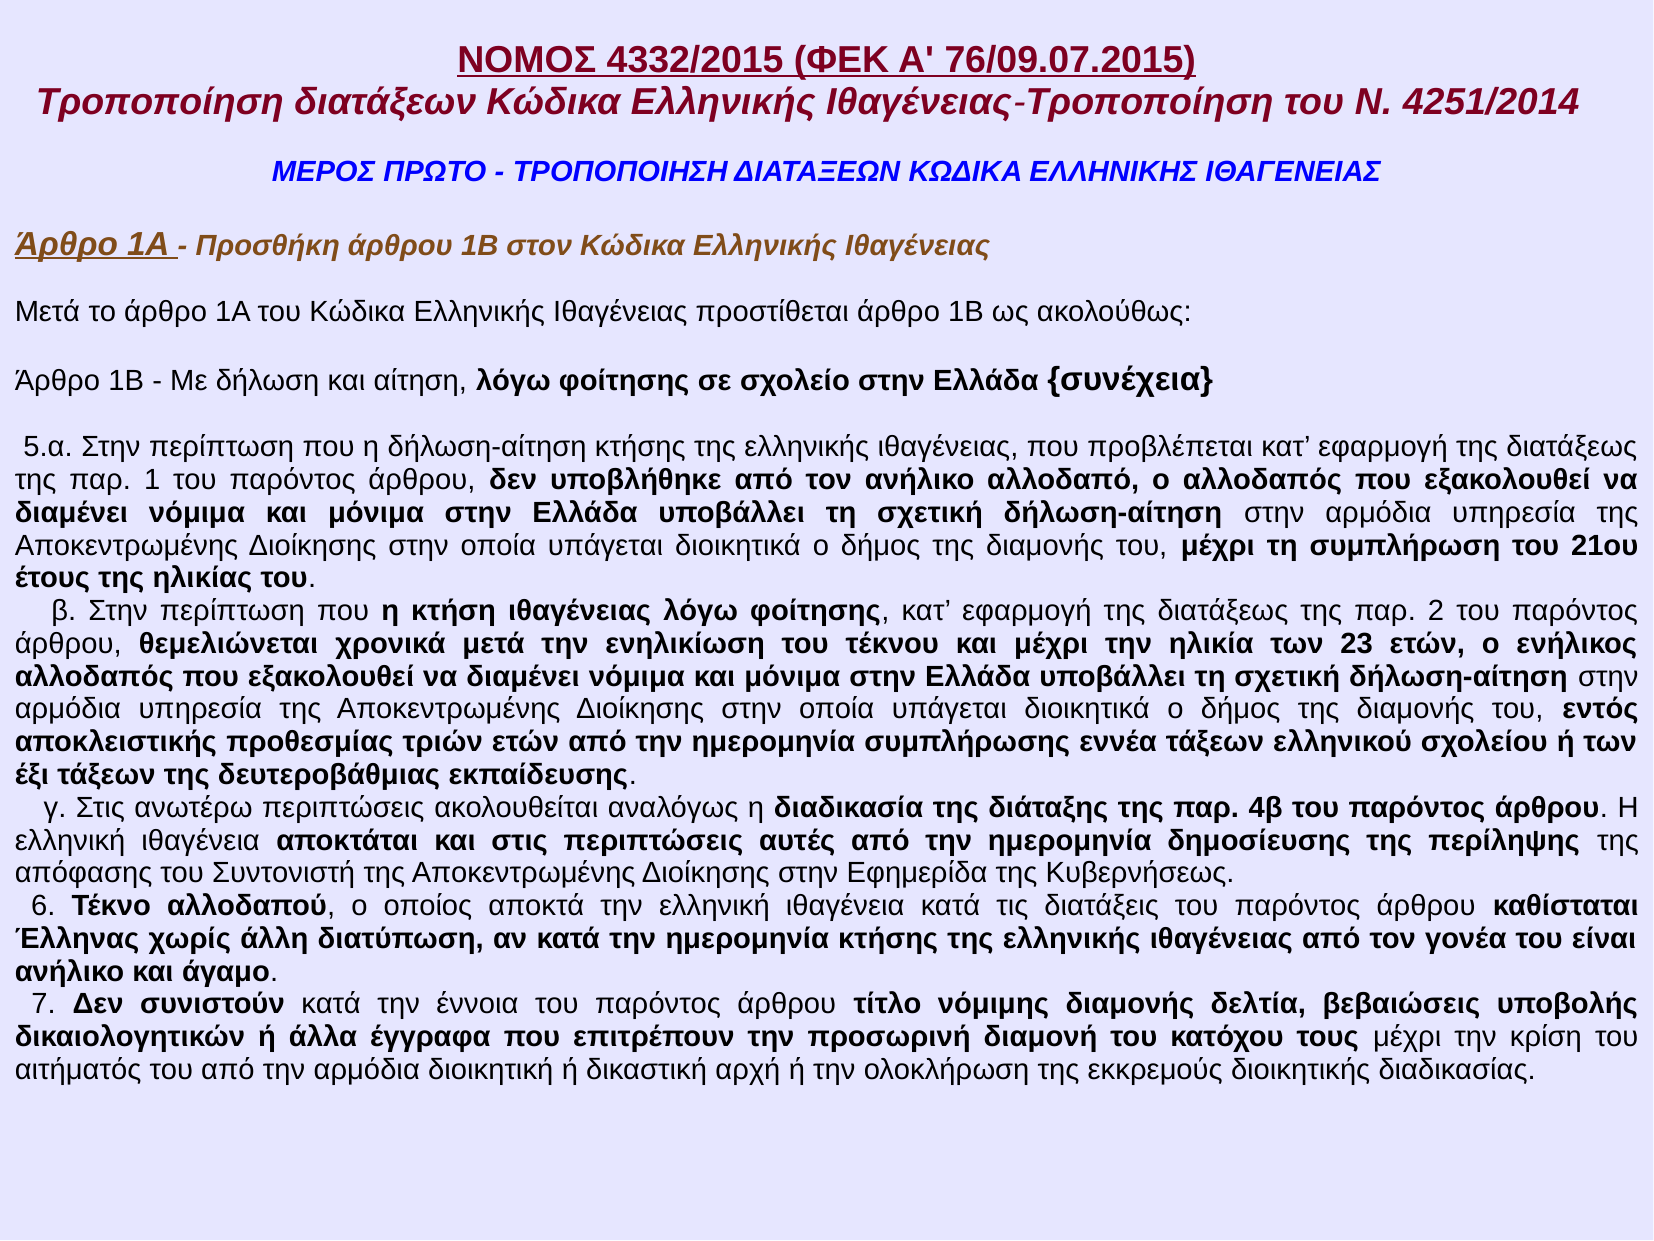

NOMOΣ 4332/2015 (ΦΕΚ Α' 76/09.07.2015)
 Τροποποίηση διατάξεων Κώδικα Ελληνικής Ιθαγένειας-Τροποποίηση του Ν. 4251/2014
ΜΕΡΟΣ ΠΡΩΤΟ - ΤΡΟΠΟΠΟΙΗΣΗ ΔΙΑΤΑΞΕΩΝ ΚΩΔΙΚΑ ΕΛΛΗΝΙΚΗΣ ΙΘΑΓΕΝΕΙΑΣ
Άρθρο 1Α - Προσθήκη άρθρου 1Β στον Κώδικα Ελληνικής Ιθαγένειας
Μετά το άρθρο 1Α του Κώδικα Ελληνικής Ιθαγένειας προστίθεται άρθρο 1Β ως ακολούθως:
Άρθρο 1Β - Με δήλωση και αίτηση, λόγω φοίτησης σε σχολείο στην Ελλάδα {συνέχεια}
 5.α. Στην περίπτωση που η δήλωση-αίτηση κτήσης της ελληνικής ιθαγένειας, που προβλέπεται κατ’ εφαρμογή της διατάξεως της παρ. 1 του παρόντος άρθρου, δεν υποβλήθηκε από τον ανήλικο αλλοδαπό, ο αλλοδαπός που εξακολουθεί να διαμένει νόμιμα και μόνιμα στην Ελλάδα υποβάλλει τη σχετική δήλωση-αίτηση στην αρμόδια υπηρεσία της Αποκεντρωμένης Διοίκησης στην οποία υπάγεται διοικητικά ο δήμος της διαμονής του, μέχρι τη συμπλήρωση του 21ου έτους της ηλικίας του.
 β. Στην περίπτωση που η κτήση ιθαγένειας λόγω φοίτησης, κατ’ εφαρμογή της διατάξεως της παρ. 2 του παρόντος άρθρου, θεμελιώνεται χρονικά μετά την ενηλικίωση του τέκνου και μέχρι την ηλικία των 23 ετών, ο ενήλικος αλλοδαπός που εξακολουθεί να διαμένει νόμιμα και μόνιμα στην Ελλάδα υποβάλλει τη σχετική δήλωση-αίτηση στην αρμόδια υπηρεσία της Αποκεντρωμένης Διοίκησης στην οποία υπάγεται διοικητικά ο δήμος της διαμονής του, εντός αποκλειστικής προθεσμίας τριών ετών από την ημερομηνία συμπλήρωσης εννέα τάξεων ελληνικού σχολείου ή των έξι τάξεων της δευτεροβάθμιας εκπαίδευσης.
 γ. Στις ανωτέρω περιπτώσεις ακολουθείται αναλόγως η διαδικασία της διάταξης της παρ. 4β του παρόντος άρθρου. Η ελληνική ιθαγένεια αποκτάται και στις περιπτώσεις αυτές από την ημερομηνία δημοσίευσης της περίληψης της απόφασης του Συντονιστή της Αποκεντρωμένης Διοίκησης στην Εφημερίδα της Κυβερνήσεως.
 6. Τέκνο αλλοδαπού, ο οποίος αποκτά την ελληνική ιθαγένεια κατά τις διατάξεις του παρόντος άρθρου καθίσταται Έλληνας χωρίς άλλη διατύπωση, αν κατά την ημερομηνία κτήσης της ελληνικής ιθαγένειας από τον γονέα του είναι ανήλικο και άγαμο.
 7. Δεν συνιστούν κατά την έννοια του παρόντος άρθρου τίτλο νόμιμης διαμονής δελτία, βεβαιώσεις υποβολής δικαιολογητικών ή άλλα έγγραφα που επιτρέπουν την προσωρινή διαμονή του κατόχου τους μέχρι την κρίση του αιτήματός του από την αρμόδια διοικητική ή δικαστική αρχή ή την ολοκλήρωση της εκκρεμούς διοικητικής διαδικασίας.